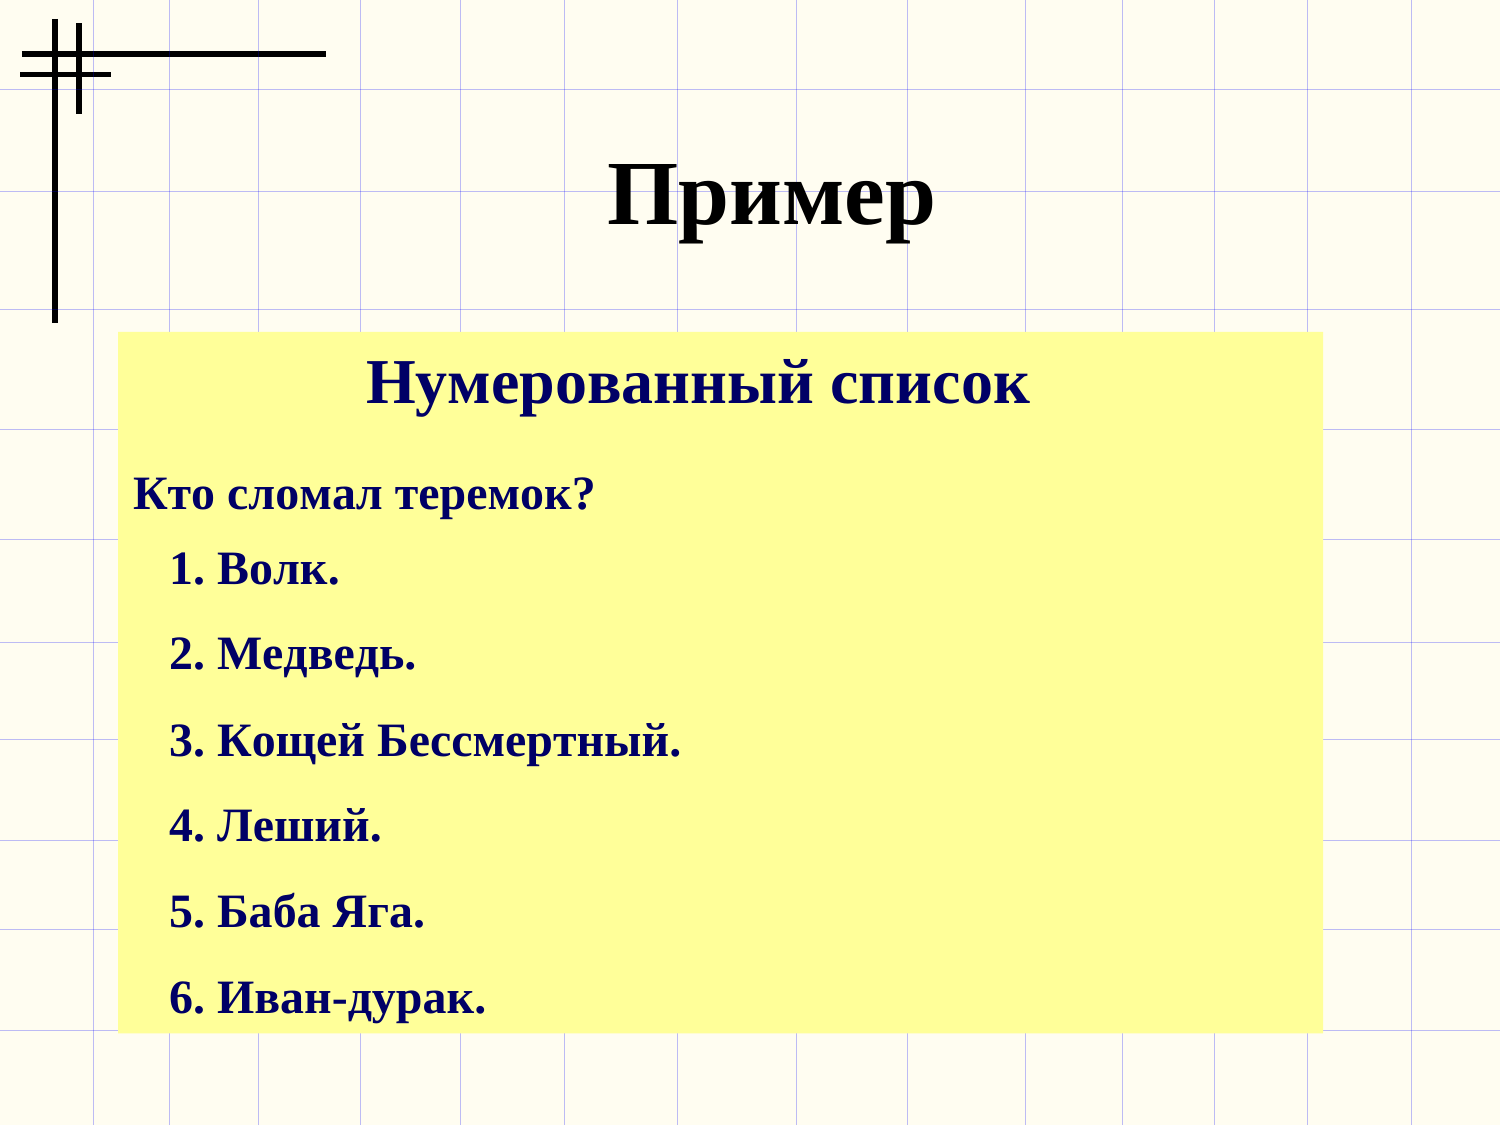

# Пример
Нумерованный список
Кто сломал теремок?
 1. Волк.
 2. Медведь.
 3. Кощей Бессмертный.
 4. Леший.
 5. Баба Яга.
 6. Иван-дурак.